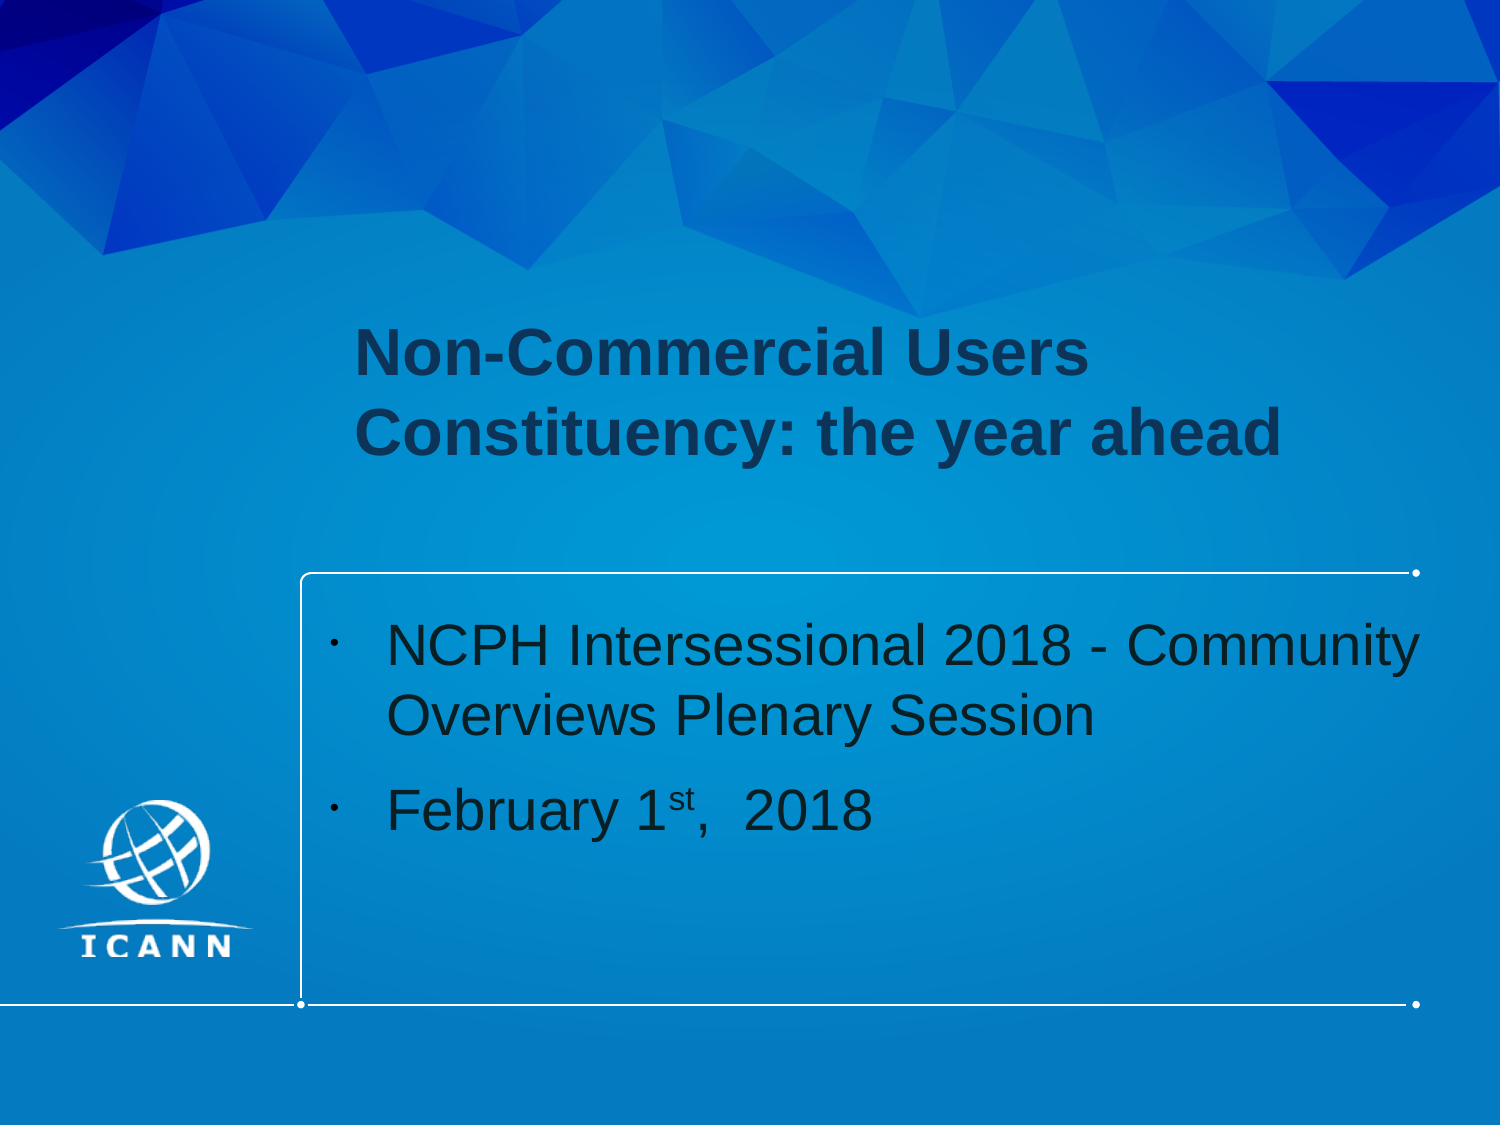

# Non-Commercial Users Constituency: the year ahead
NCPH Intersessional 2018 - Community Overviews Plenary Session
February 1st, 2018